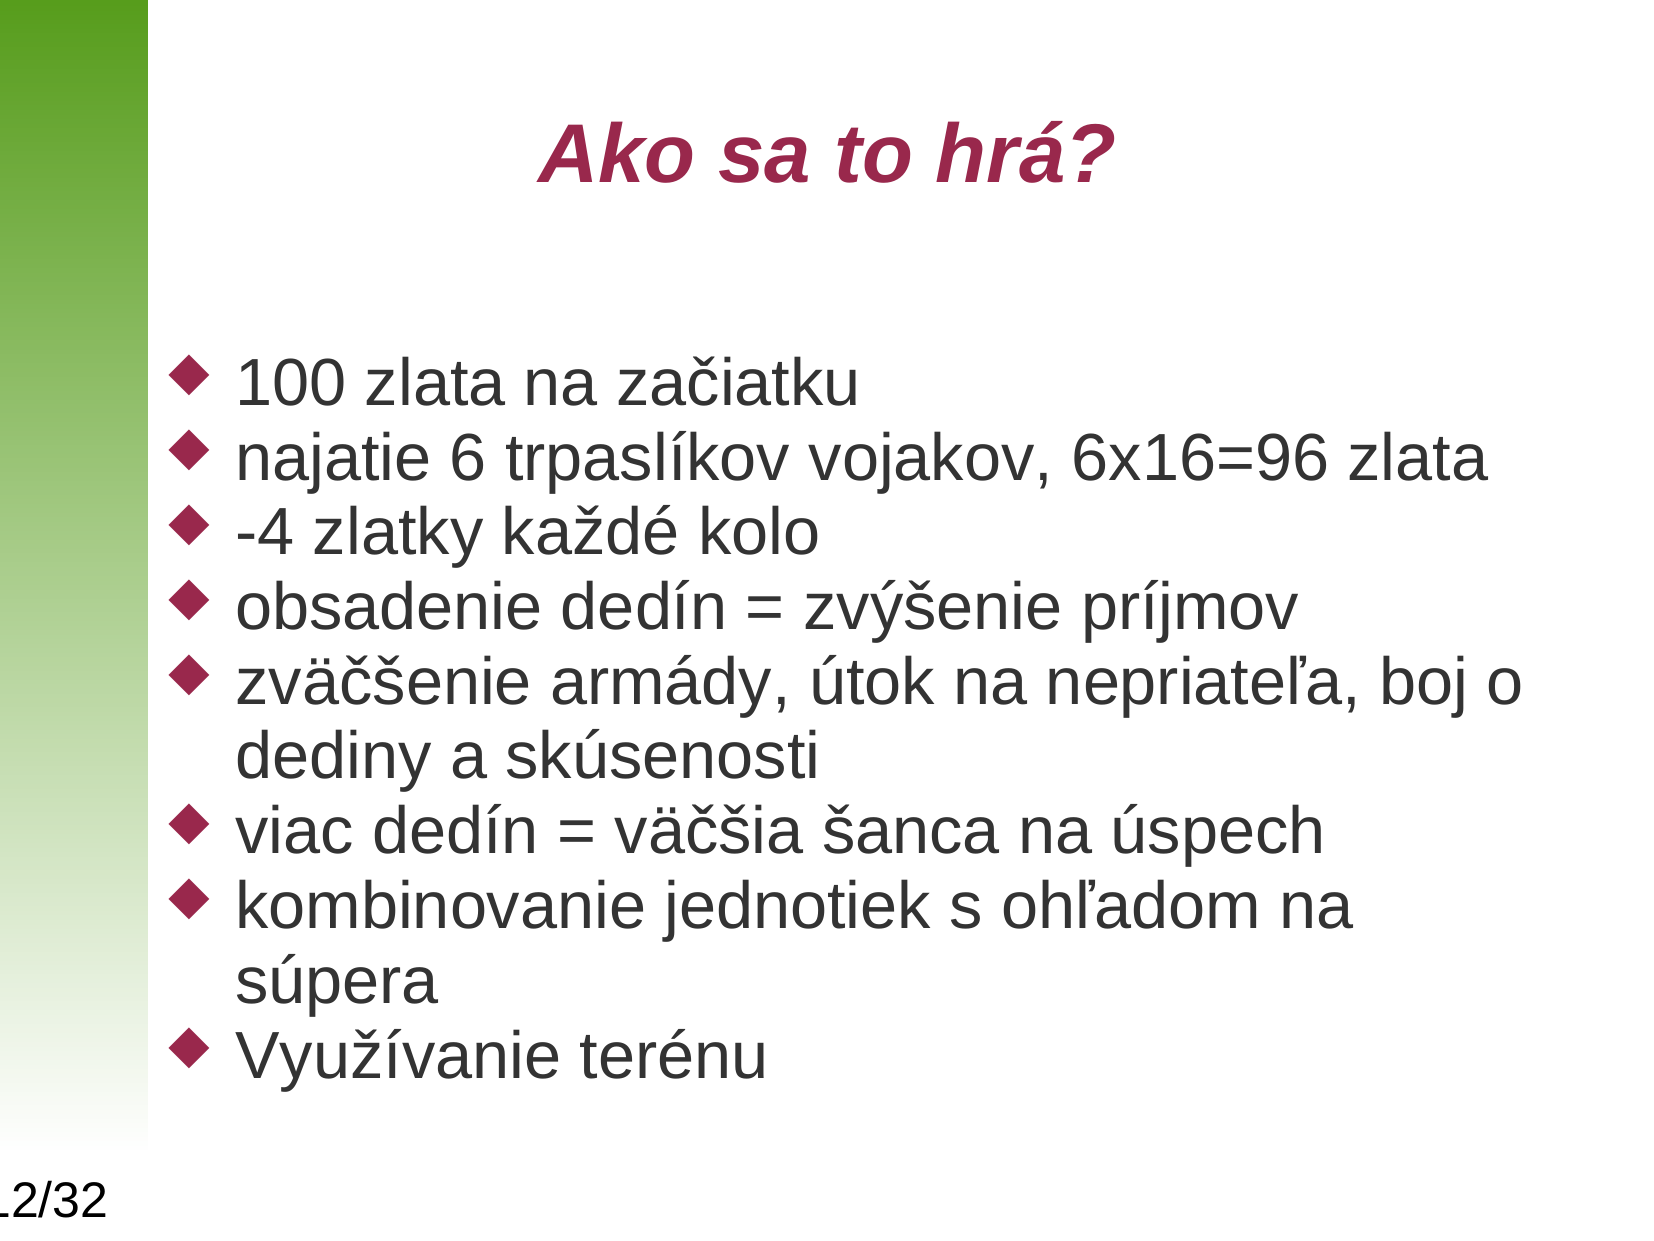

# Ako sa to hrá?
100 zlata na začiatku
najatie 6 trpaslíkov vojakov, 6x16=96 zlata
-4 zlatky každé kolo
obsadenie dedín = zvýšenie príjmov
zväčšenie armády, útok na nepriateľa, boj o dediny a skúsenosti
viac dedín = väčšia šanca na úspech
kombinovanie jednotiek s ohľadom na súpera
Využívanie terénu